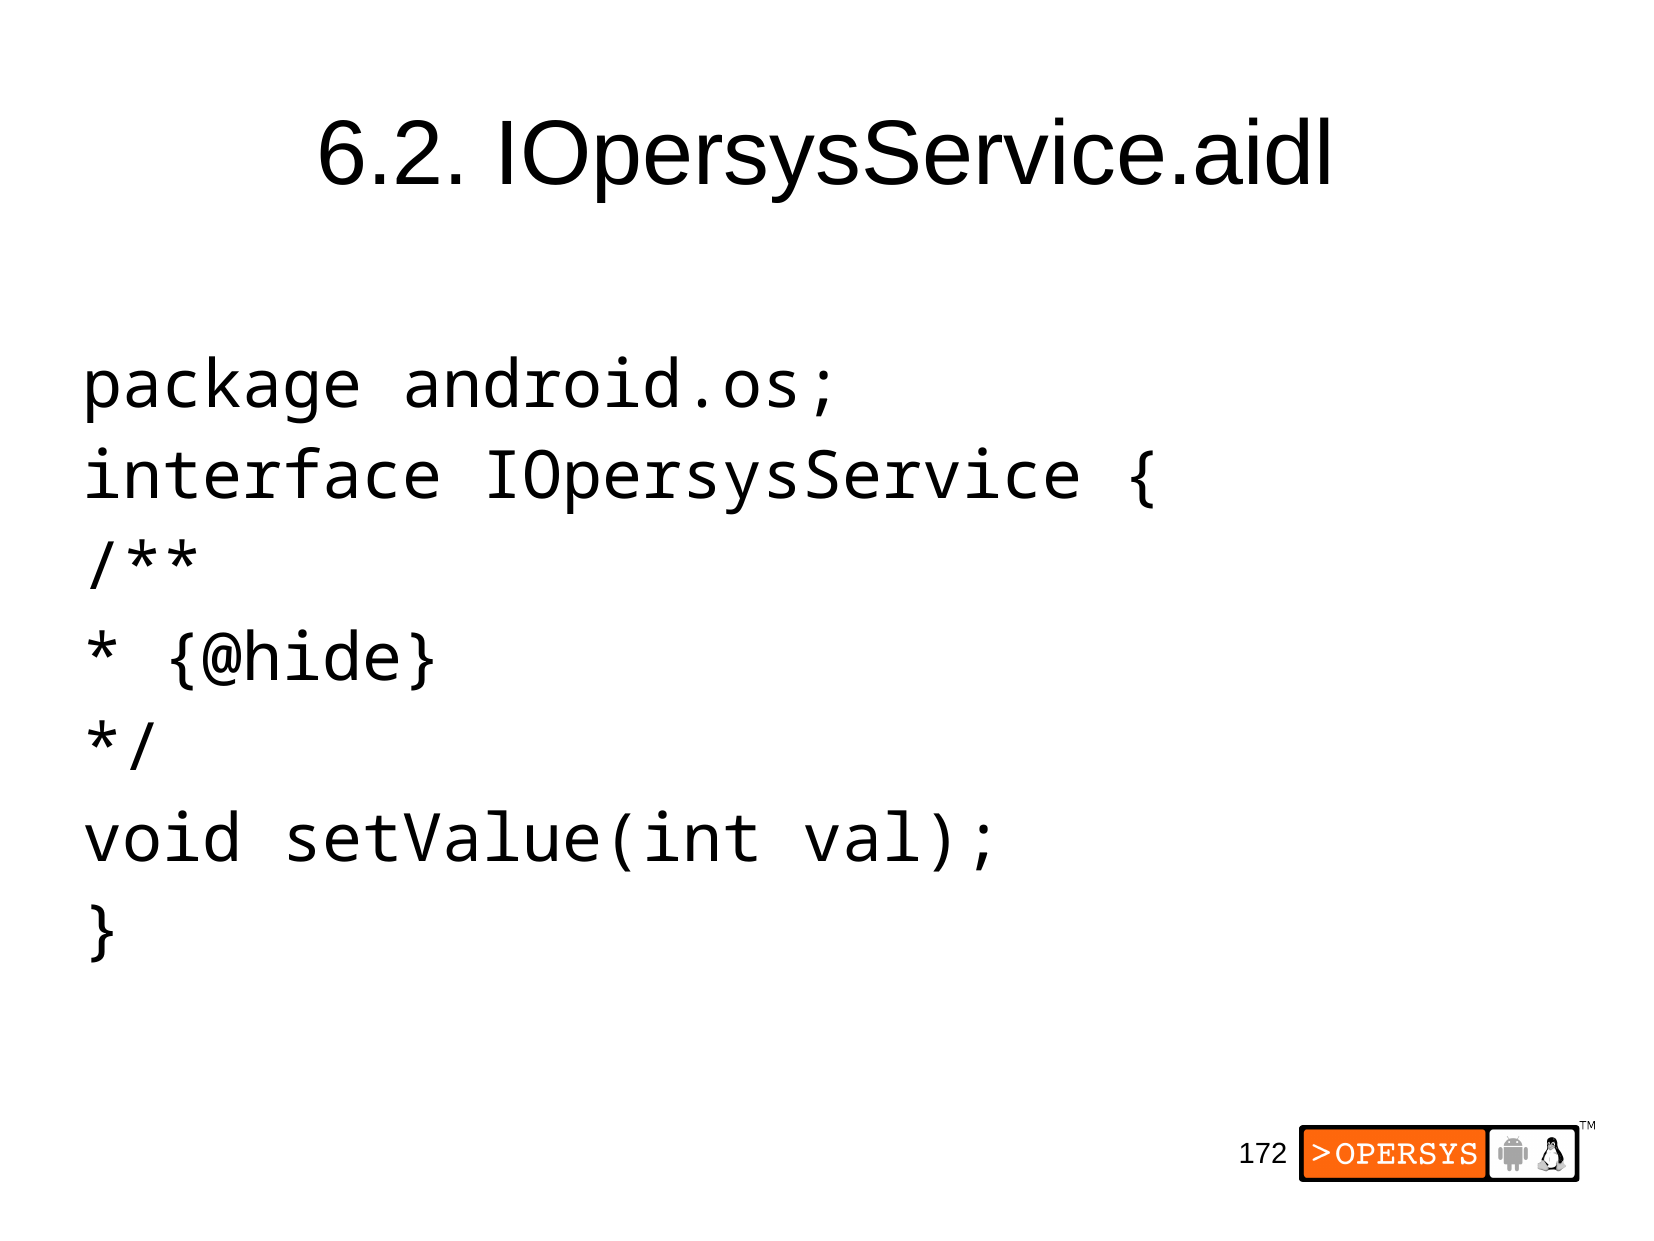

# 6.2. IOpersysService.aidl
package android.os;
interface IOpersysService {
/**
* {@hide}
*/
void setValue(int val);
}